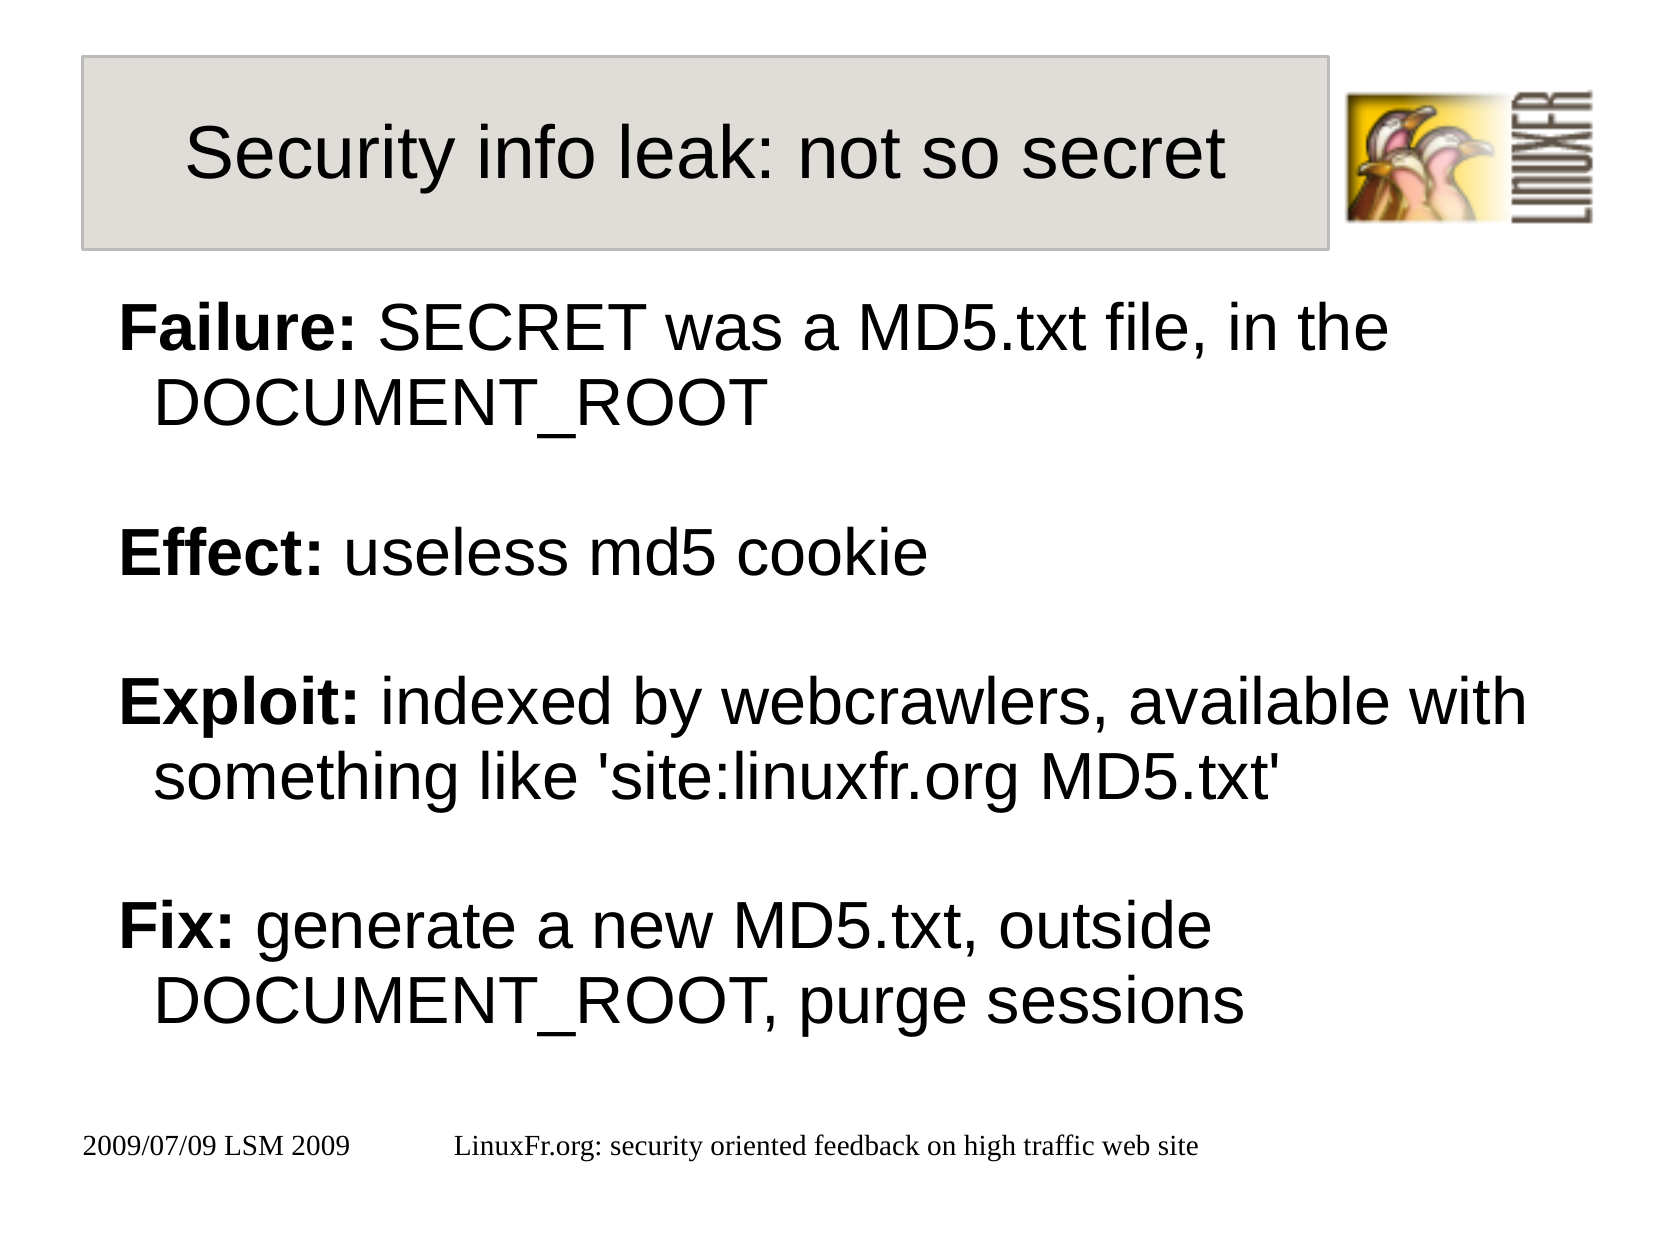

# Security info leak: not so secret
Failure: SECRET was a MD5.txt file, in the DOCUMENT_ROOT
Effect: useless md5 cookie
Exploit: indexed by webcrawlers, available with something like 'site:linuxfr.org MD5.txt'
Fix: generate a new MD5.txt, outside DOCUMENT_ROOT, purge sessions